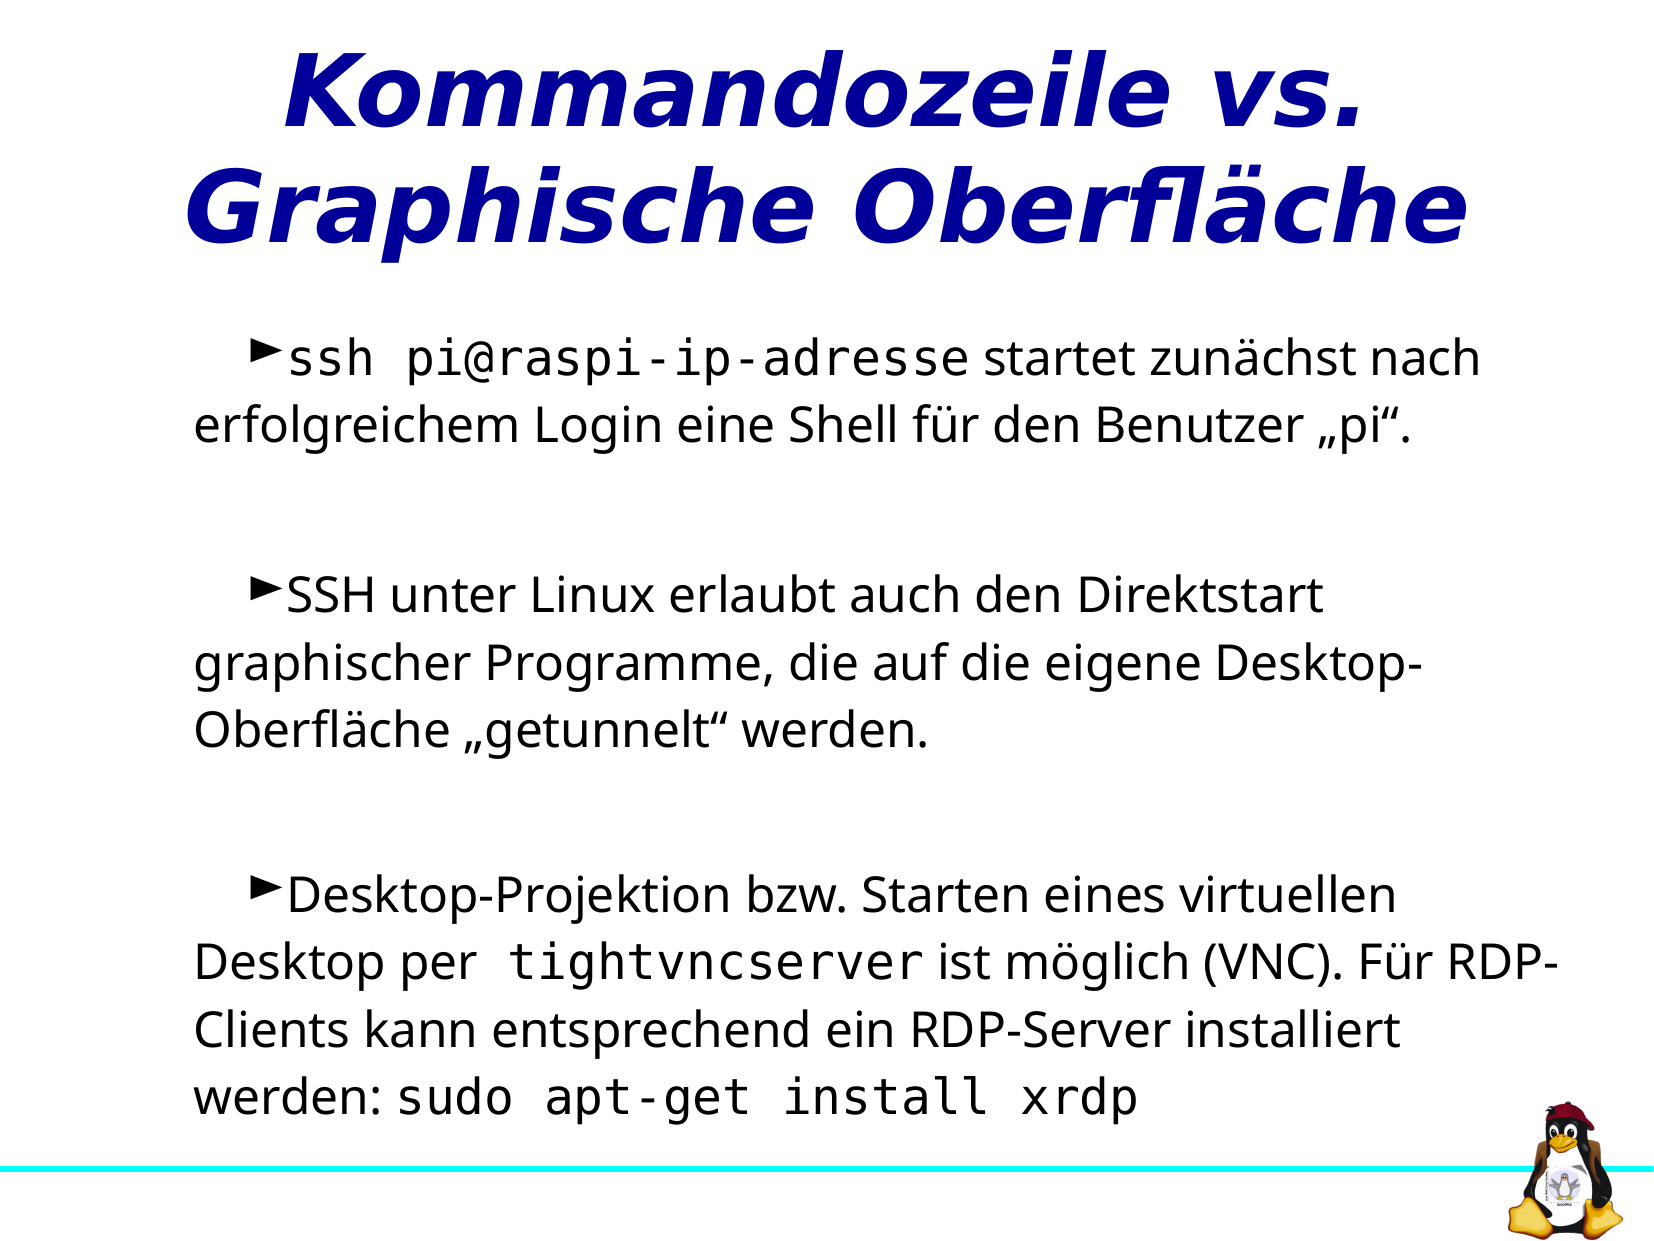

# Kommandozeile vs. Graphische Oberfläche
ssh pi@raspi-ip-adresse startet zunächst nach erfolgreichem Login eine Shell für den Benutzer „pi“.
SSH unter Linux erlaubt auch den Direktstart graphischer Programme, die auf die eigene Desktop-Oberfläche „getunnelt“ werden.
Desktop-Projektion bzw. Starten eines virtuellen Desktop per tightvncserver ist möglich (VNC). Für RDP-Clients kann entsprechend ein RDP-Server installiert werden: sudo apt-get install xrdp